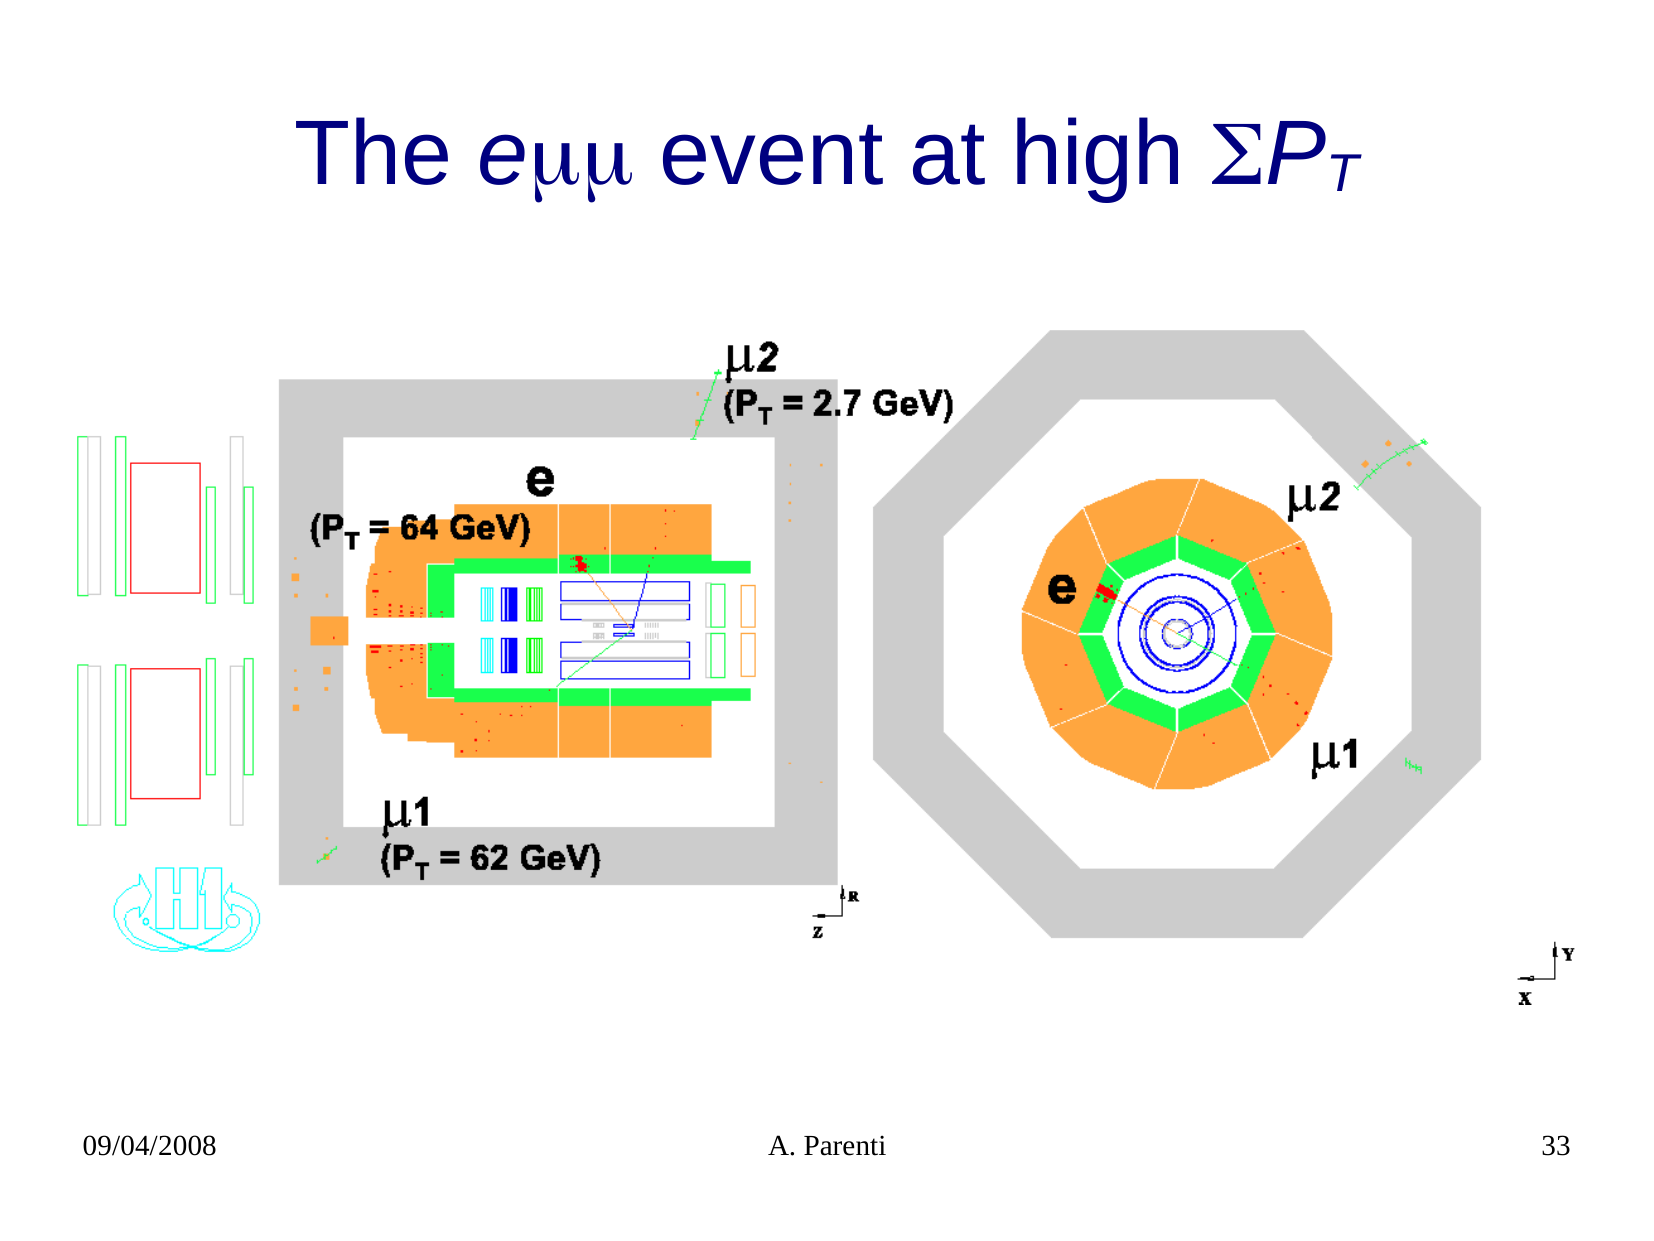

# The emm event at high SPT
09/04/2008
A. Parenti
33